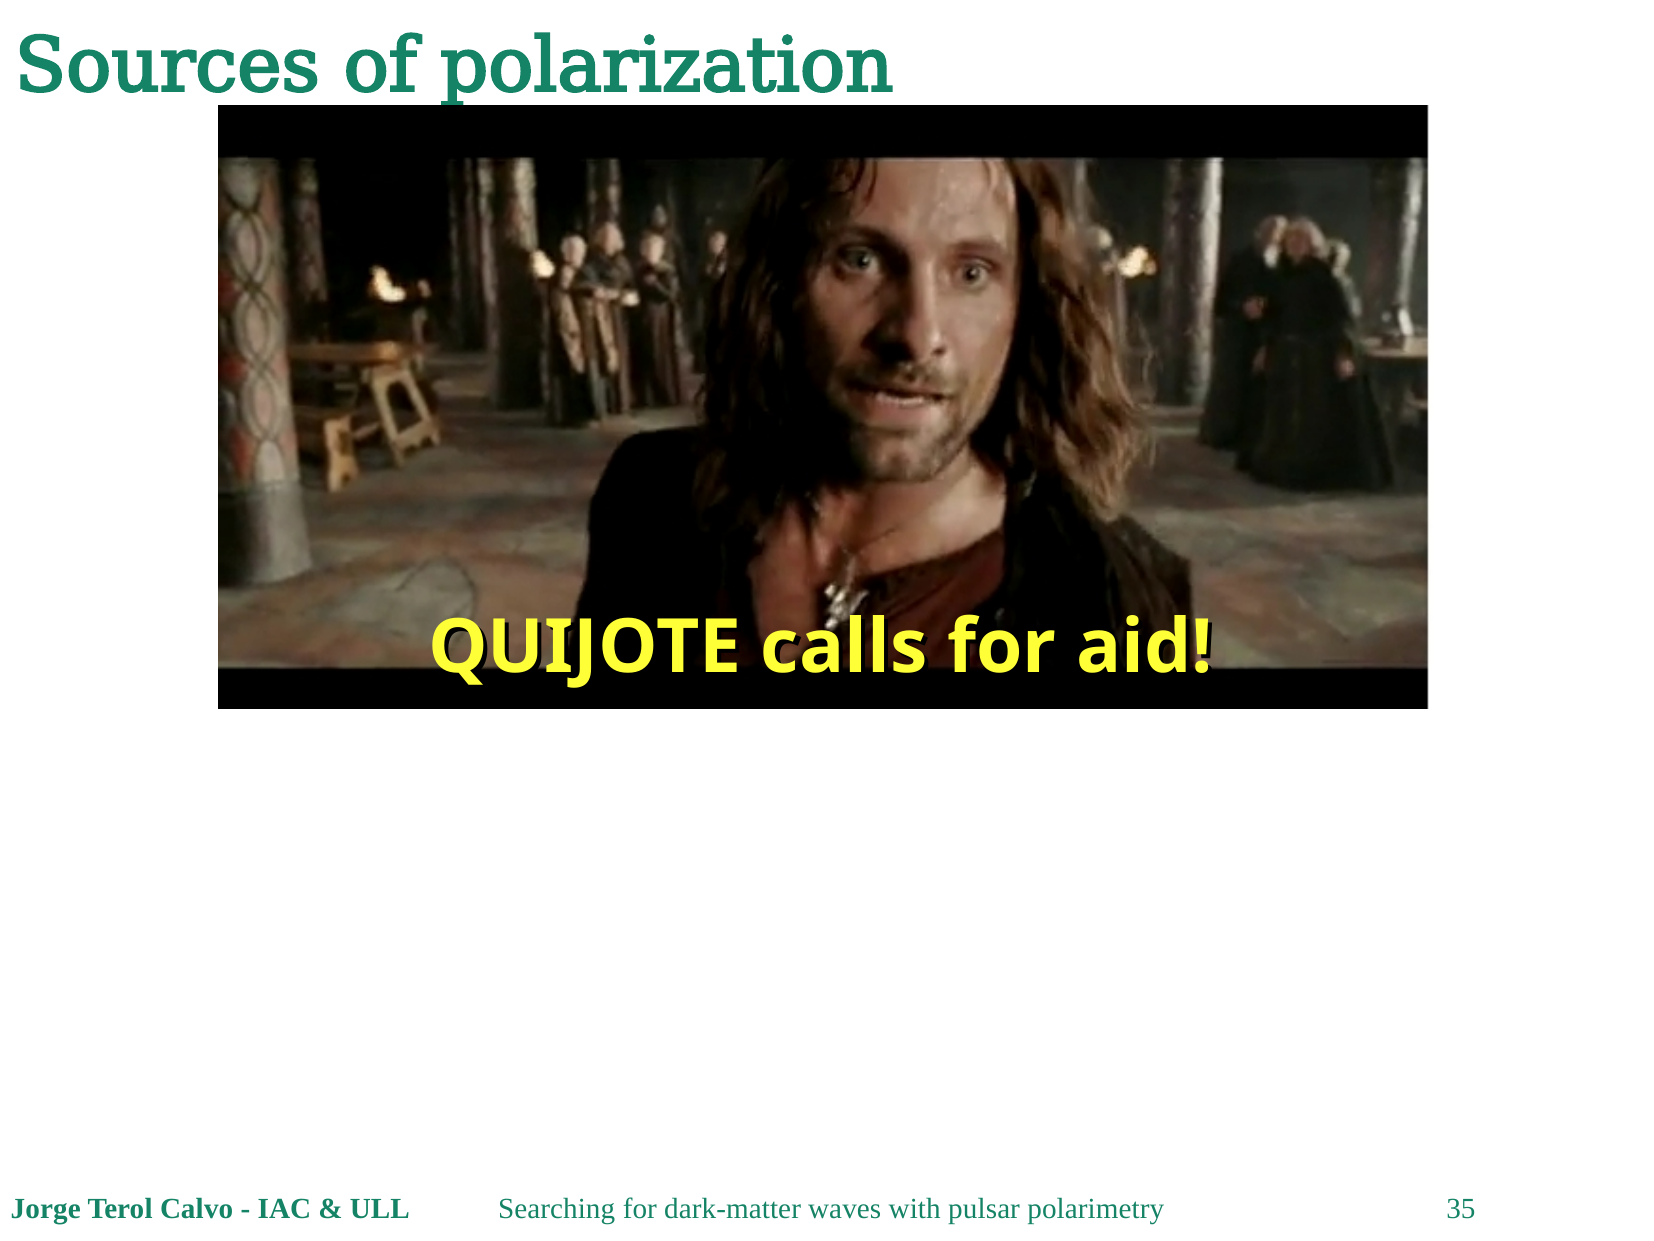

Sources of polarization
QUIJOTE calls for aid!
Jorge Terol Calvo - IAC & ULL
Searching for dark-matter waves with pulsar polarimetry
35